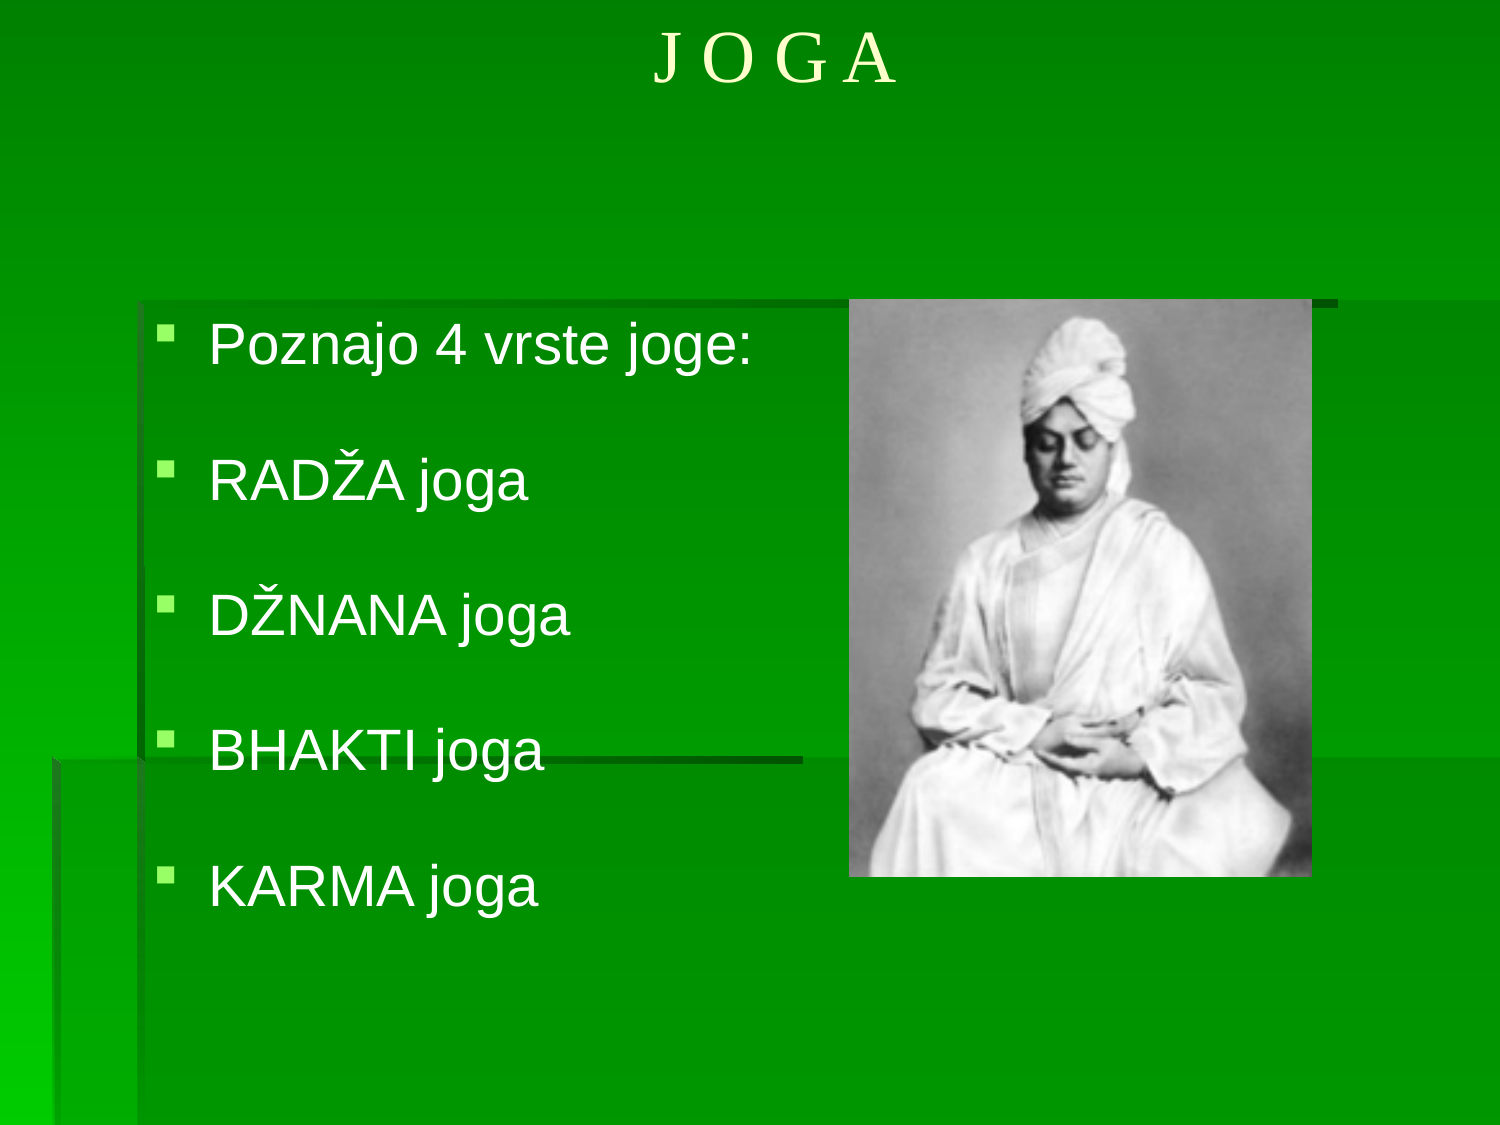

J O G A
# Poznajo 4 vrste joge:
RADŽA joga
DŽNANA joga
BHAKTI joga
KARMA joga